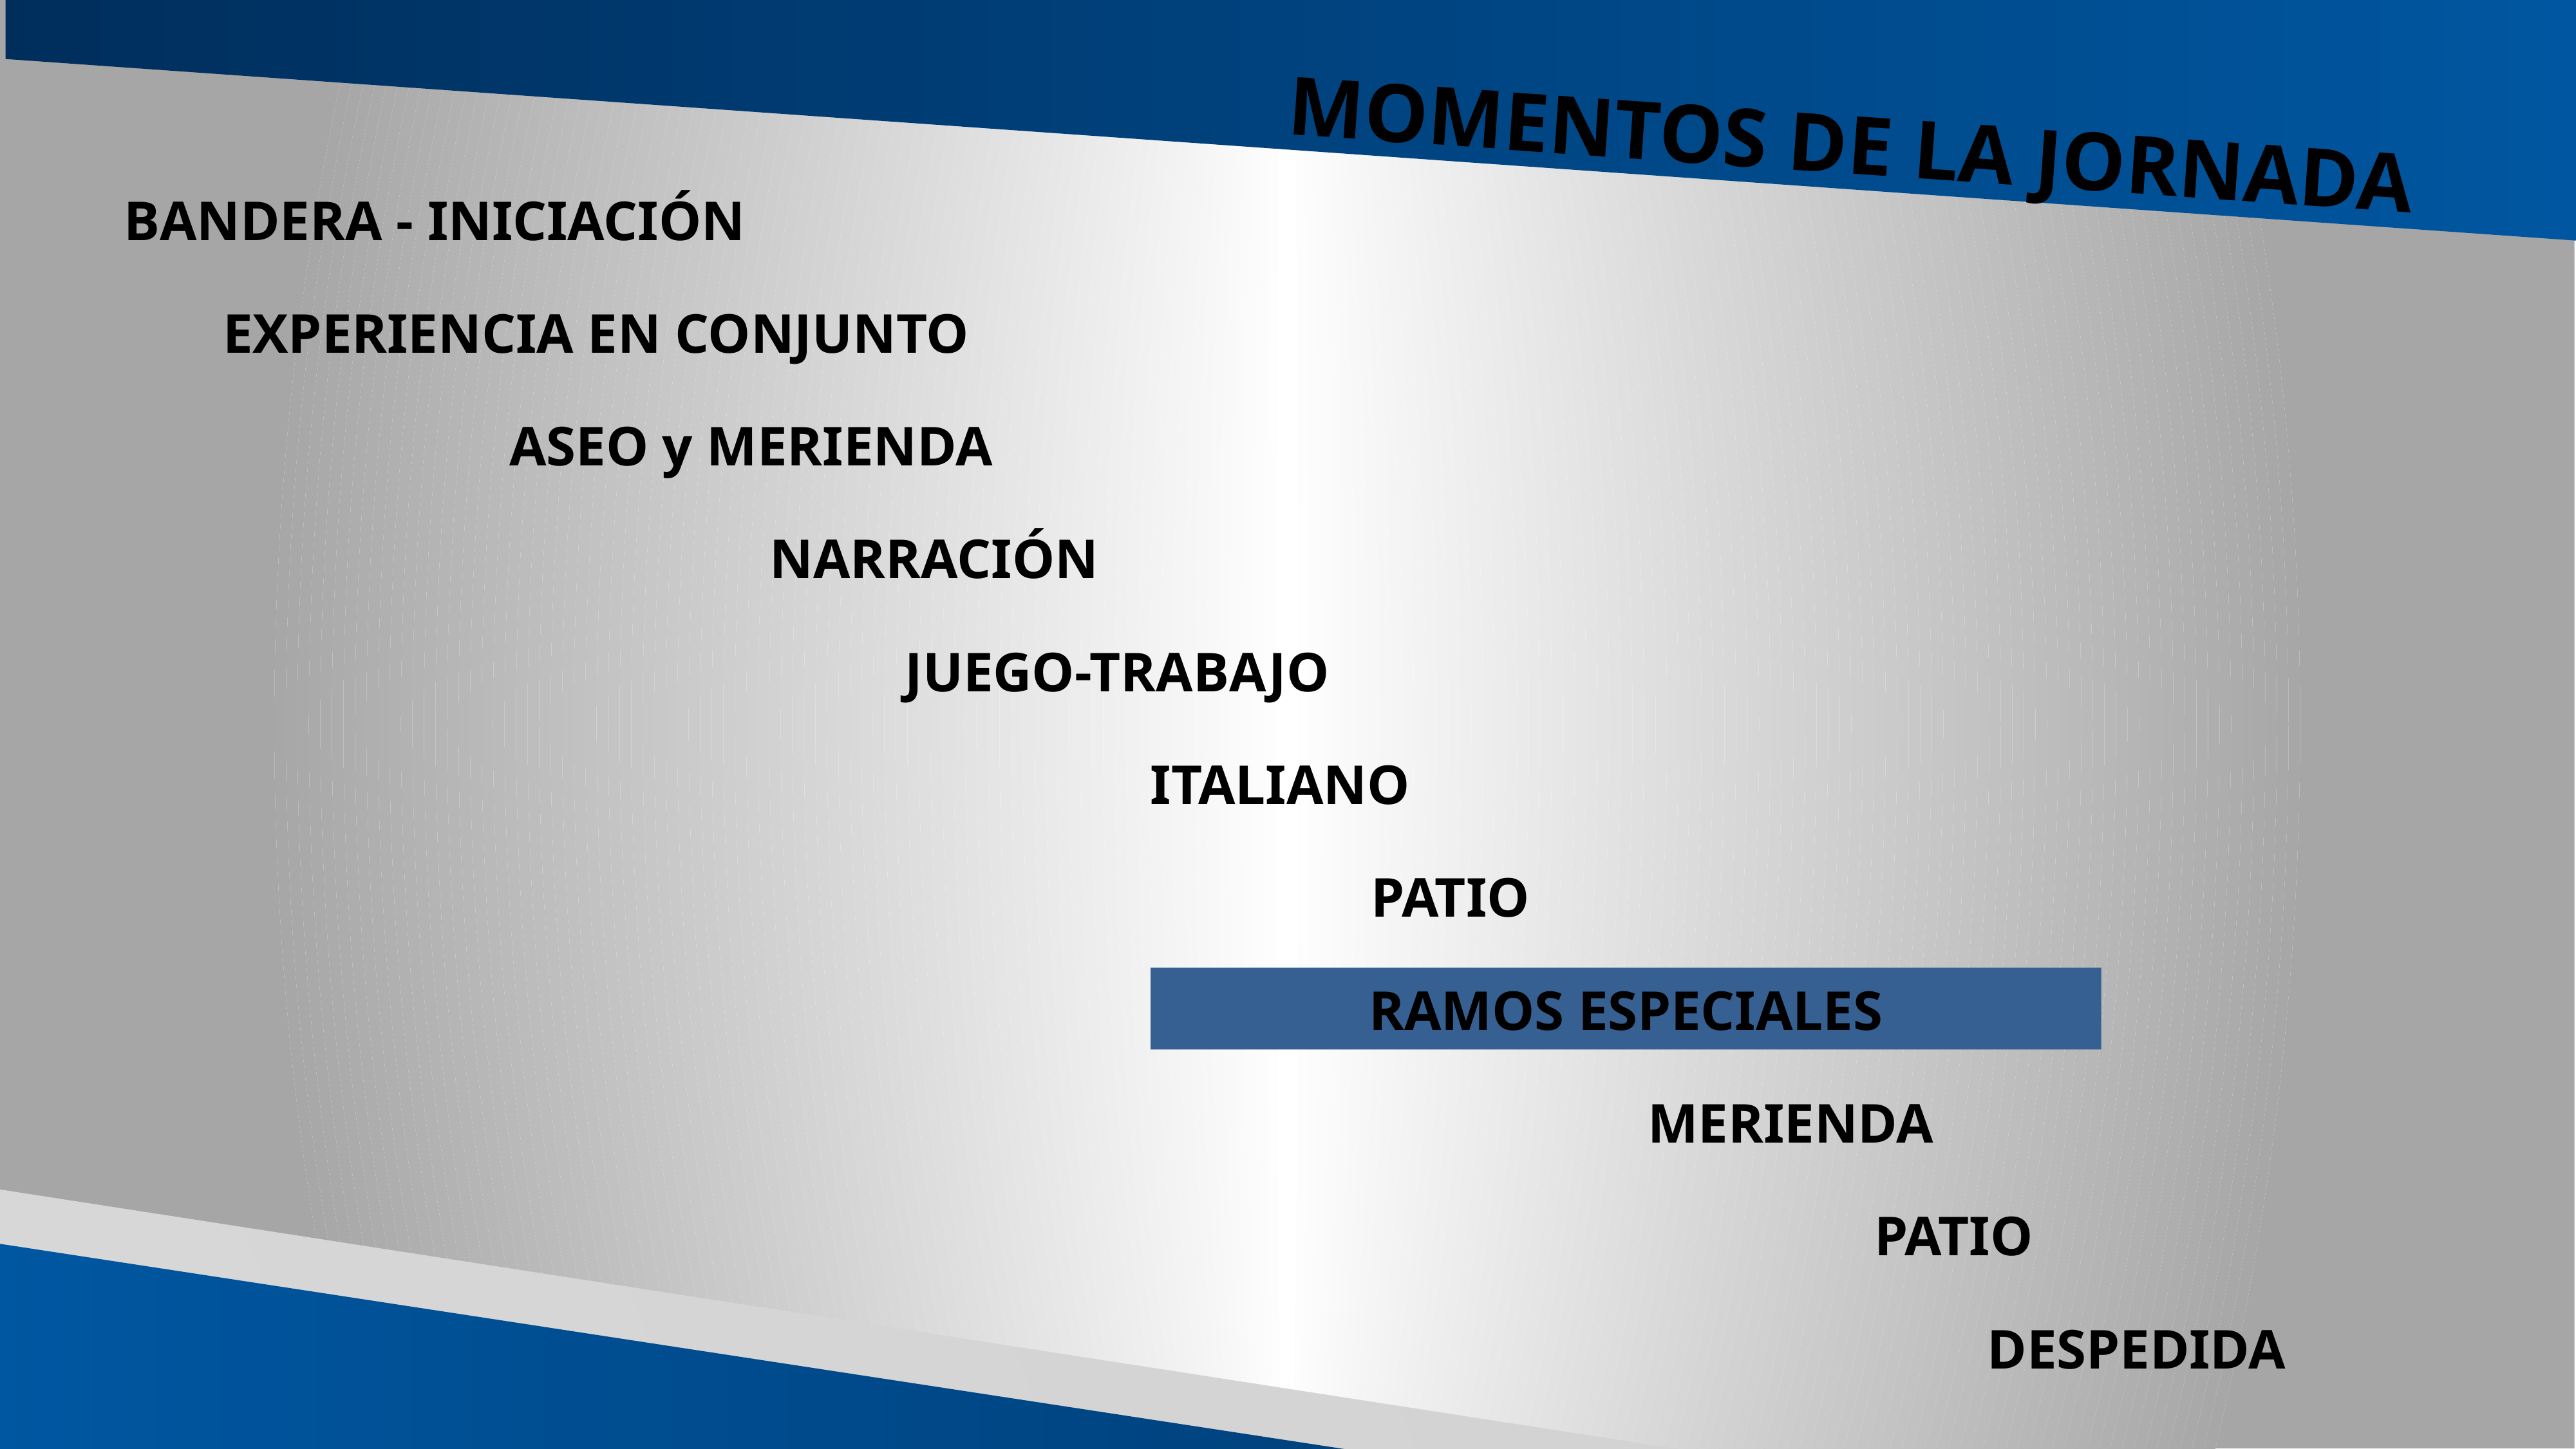

MOMENTOS DE LA JORNADA
BANDERA - INICIACIÓN
EXPERIENCIA EN CONJUNTO
ASEO y MERIENDA
NARRACIÓN
JUEGO-TRABAJO
ITALIANO
PATIO
RAMOS ESPECIALES
MERIENDA
PATIO
DESPEDIDA
RAMOS ESPECIALES